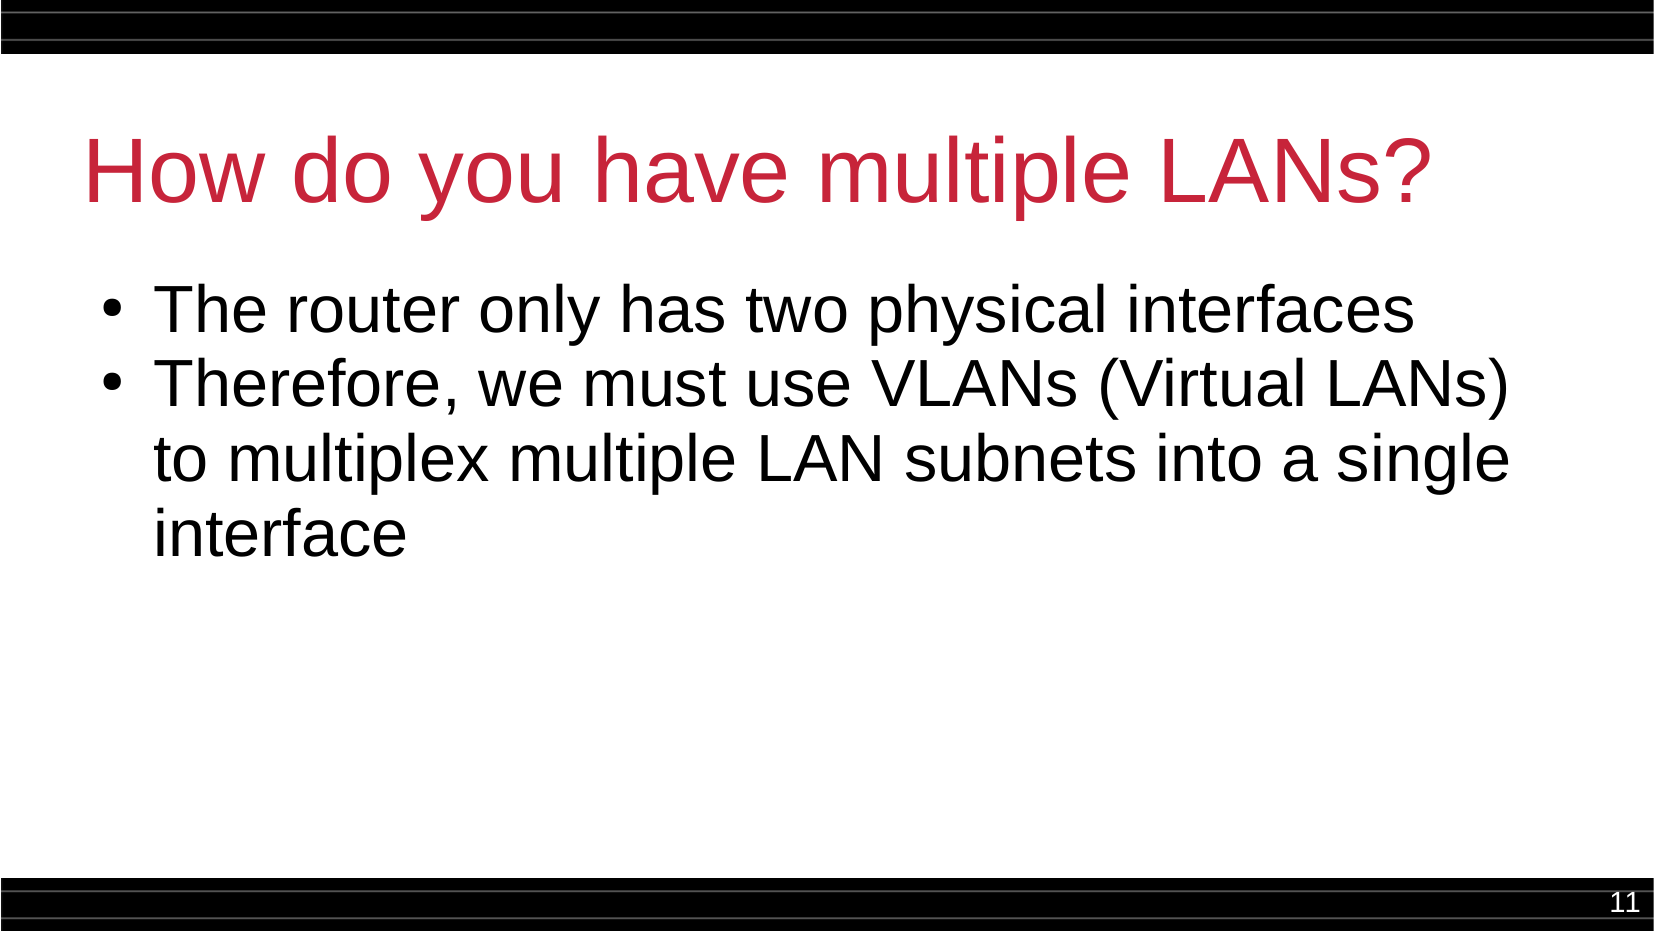

# How do you have multiple LANs?
The router only has two physical interfaces
Therefore, we must use VLANs (Virtual LANs) to multiplex multiple LAN subnets into a single interface